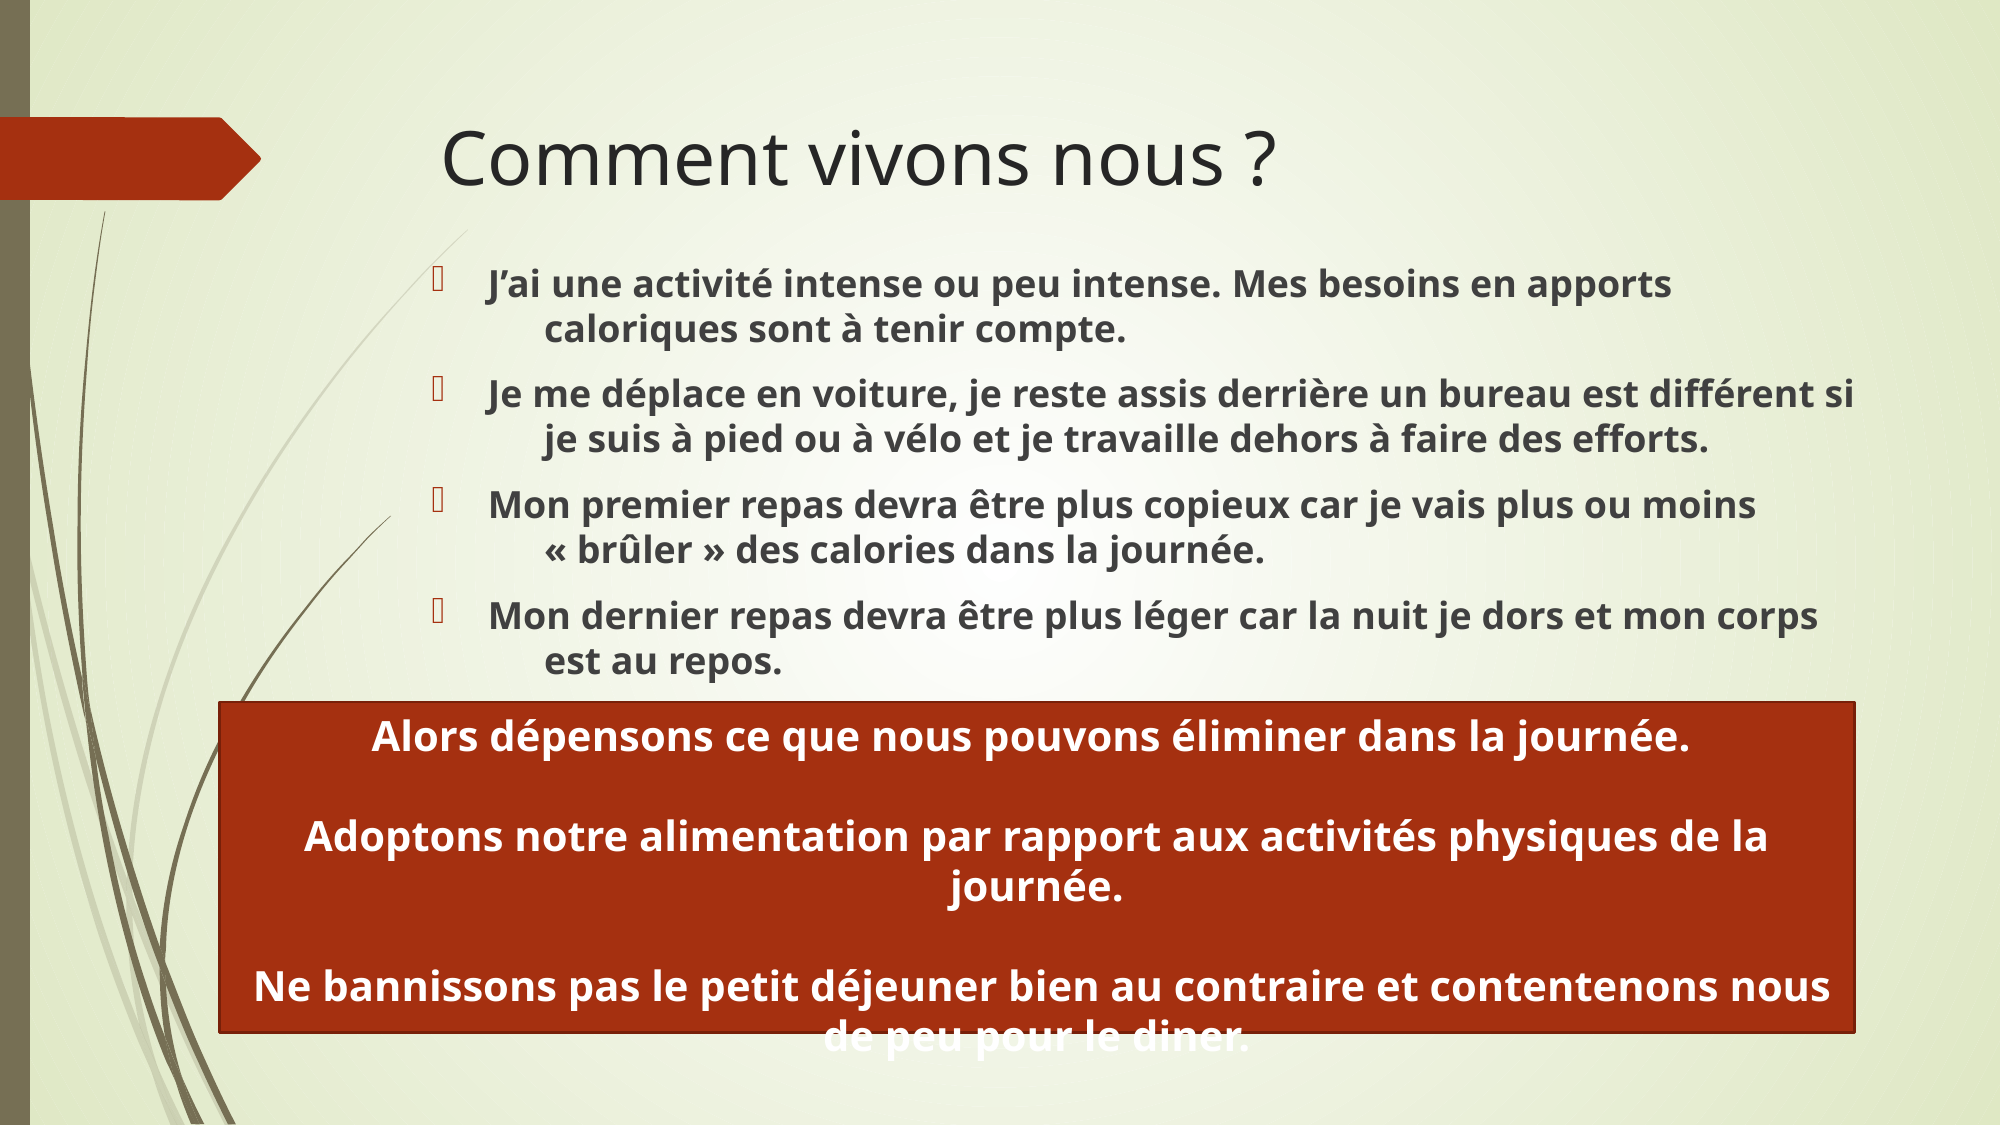

# Comment vivons nous ?
J’ai une activité intense ou peu intense. Mes besoins en apports caloriques sont à tenir compte.
Je me déplace en voiture, je reste assis derrière un bureau est différent si je suis à pied ou à vélo et je travaille dehors à faire des efforts.
Mon premier repas devra être plus copieux car je vais plus ou moins « brûler » des calories dans la journée.
Mon dernier repas devra être plus léger car la nuit je dors et mon corps est au repos.
Alors dépensons ce que nous pouvons éliminer dans la journée.
Adoptons notre alimentation par rapport aux activités physiques de la journée.
 Ne bannissons pas le petit déjeuner bien au contraire et contentenons nous de peu pour le diner.